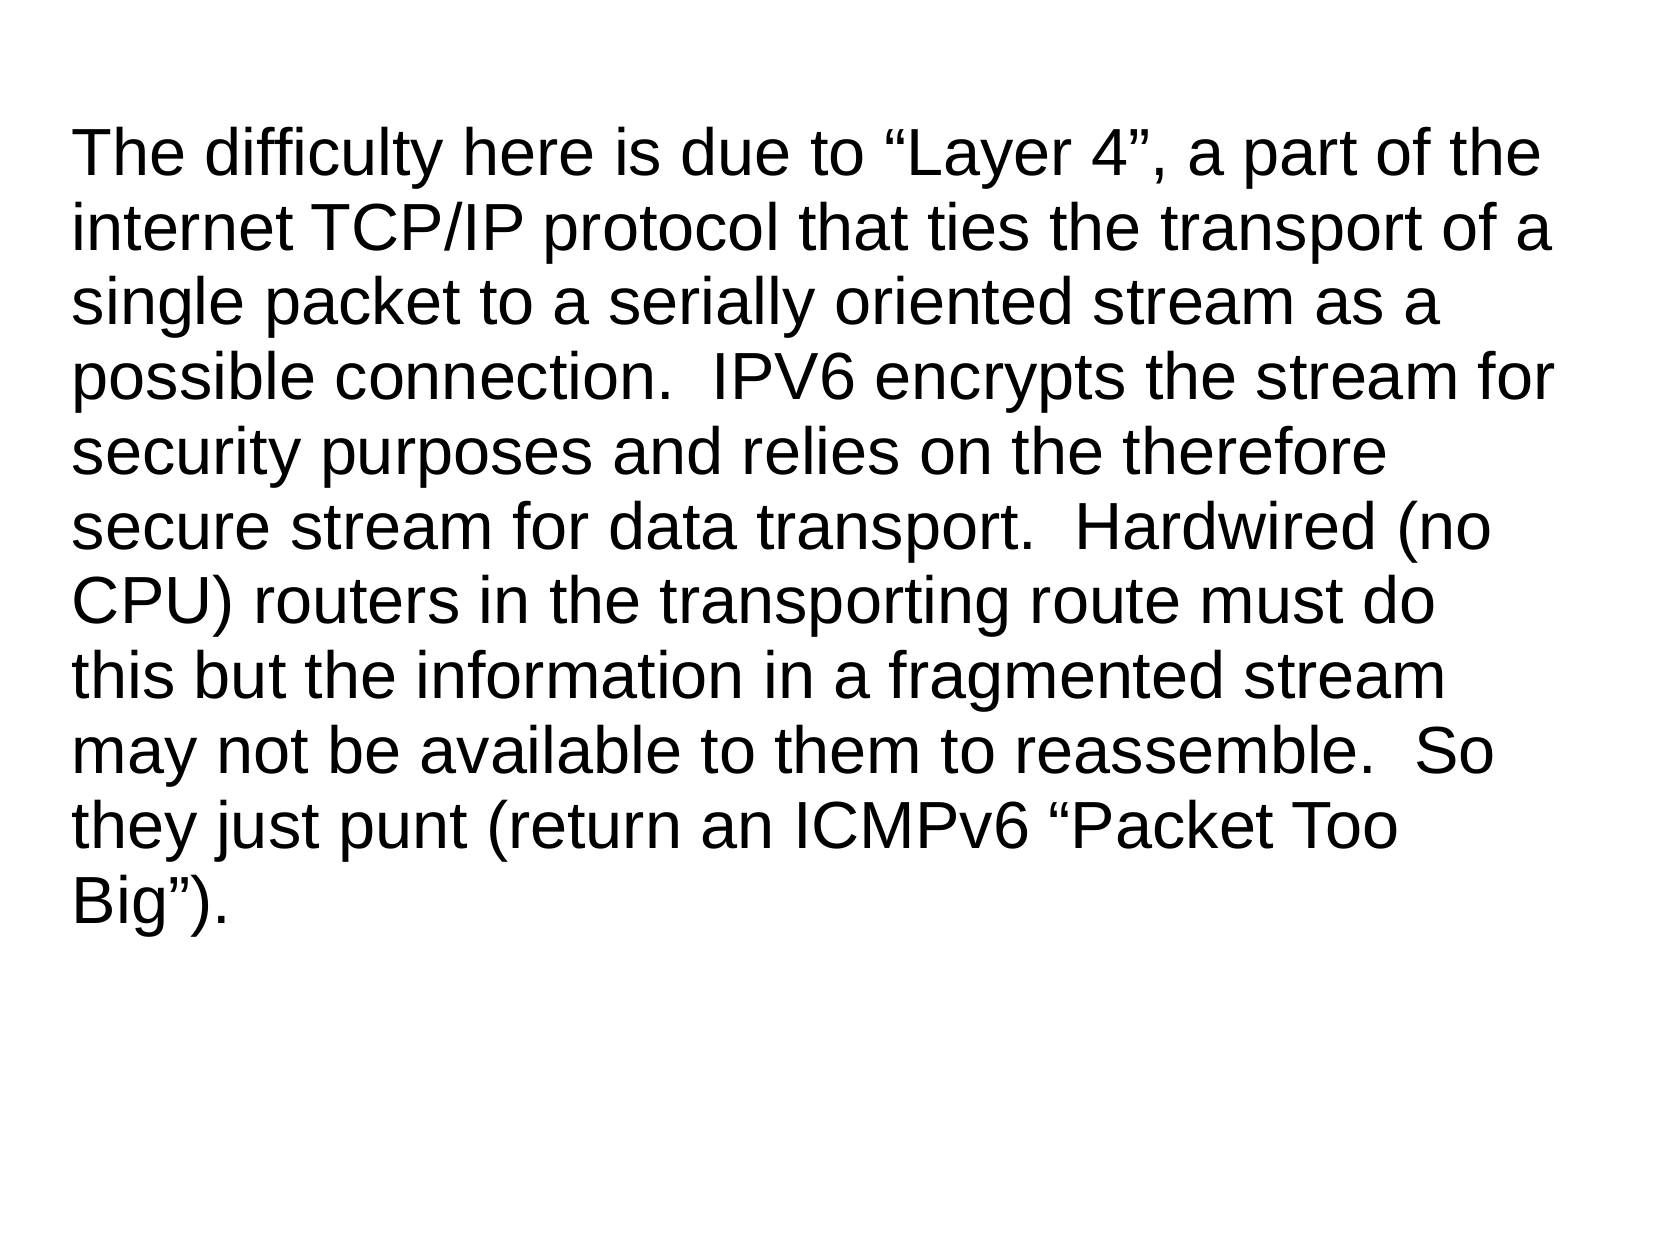

# The difficulty here is due to “Layer 4”, a part of the internet TCP/IP protocol that ties the transport of a single packet to a serially oriented stream as a possible connection. IPV6 encrypts the stream for security purposes and relies on the therefore secure stream for data transport. Hardwired (no CPU) routers in the transporting route must do this but the information in a fragmented stream may not be available to them to reassemble. So they just punt (return an ICMPv6 “Packet Too Big”).